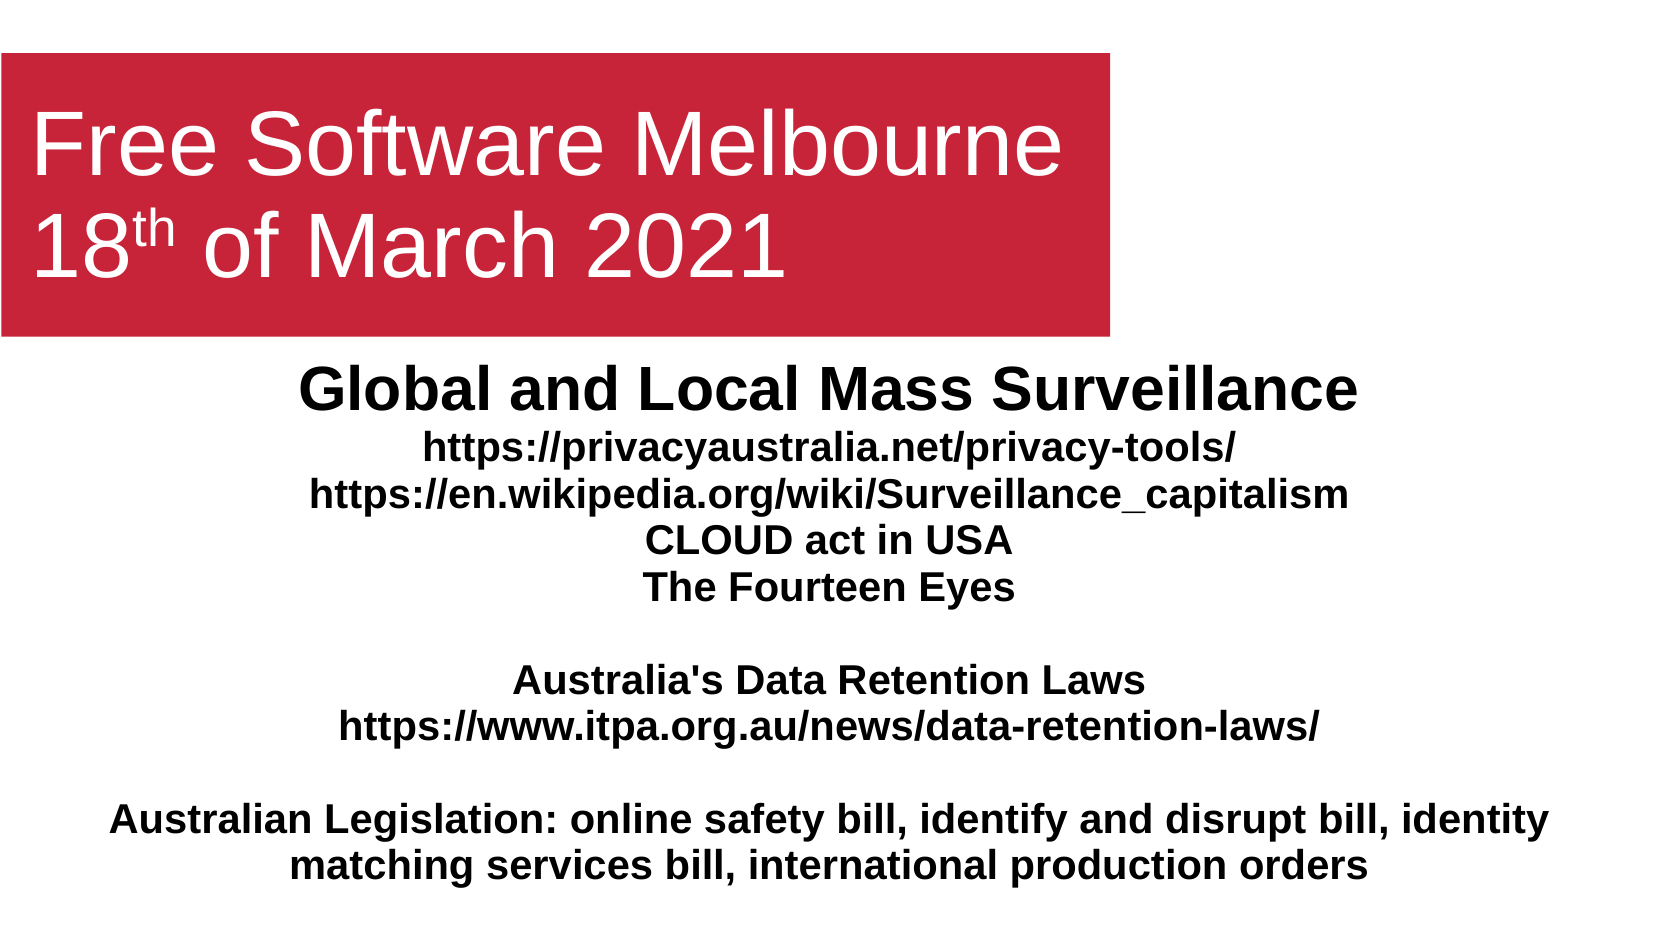

# Free Software Melbourne 18th of March 2021
Global and Local Mass Surveillance
https://privacyaustralia.net/privacy-tools/
https://en.wikipedia.org/wiki/Surveillance_capitalism
CLOUD act in USA
The Fourteen Eyes
Australia's Data Retention Laws
https://www.itpa.org.au/news/data-retention-laws/
Australian Legislation: online safety bill, identify and disrupt bill, identity matching services bill, international production orders